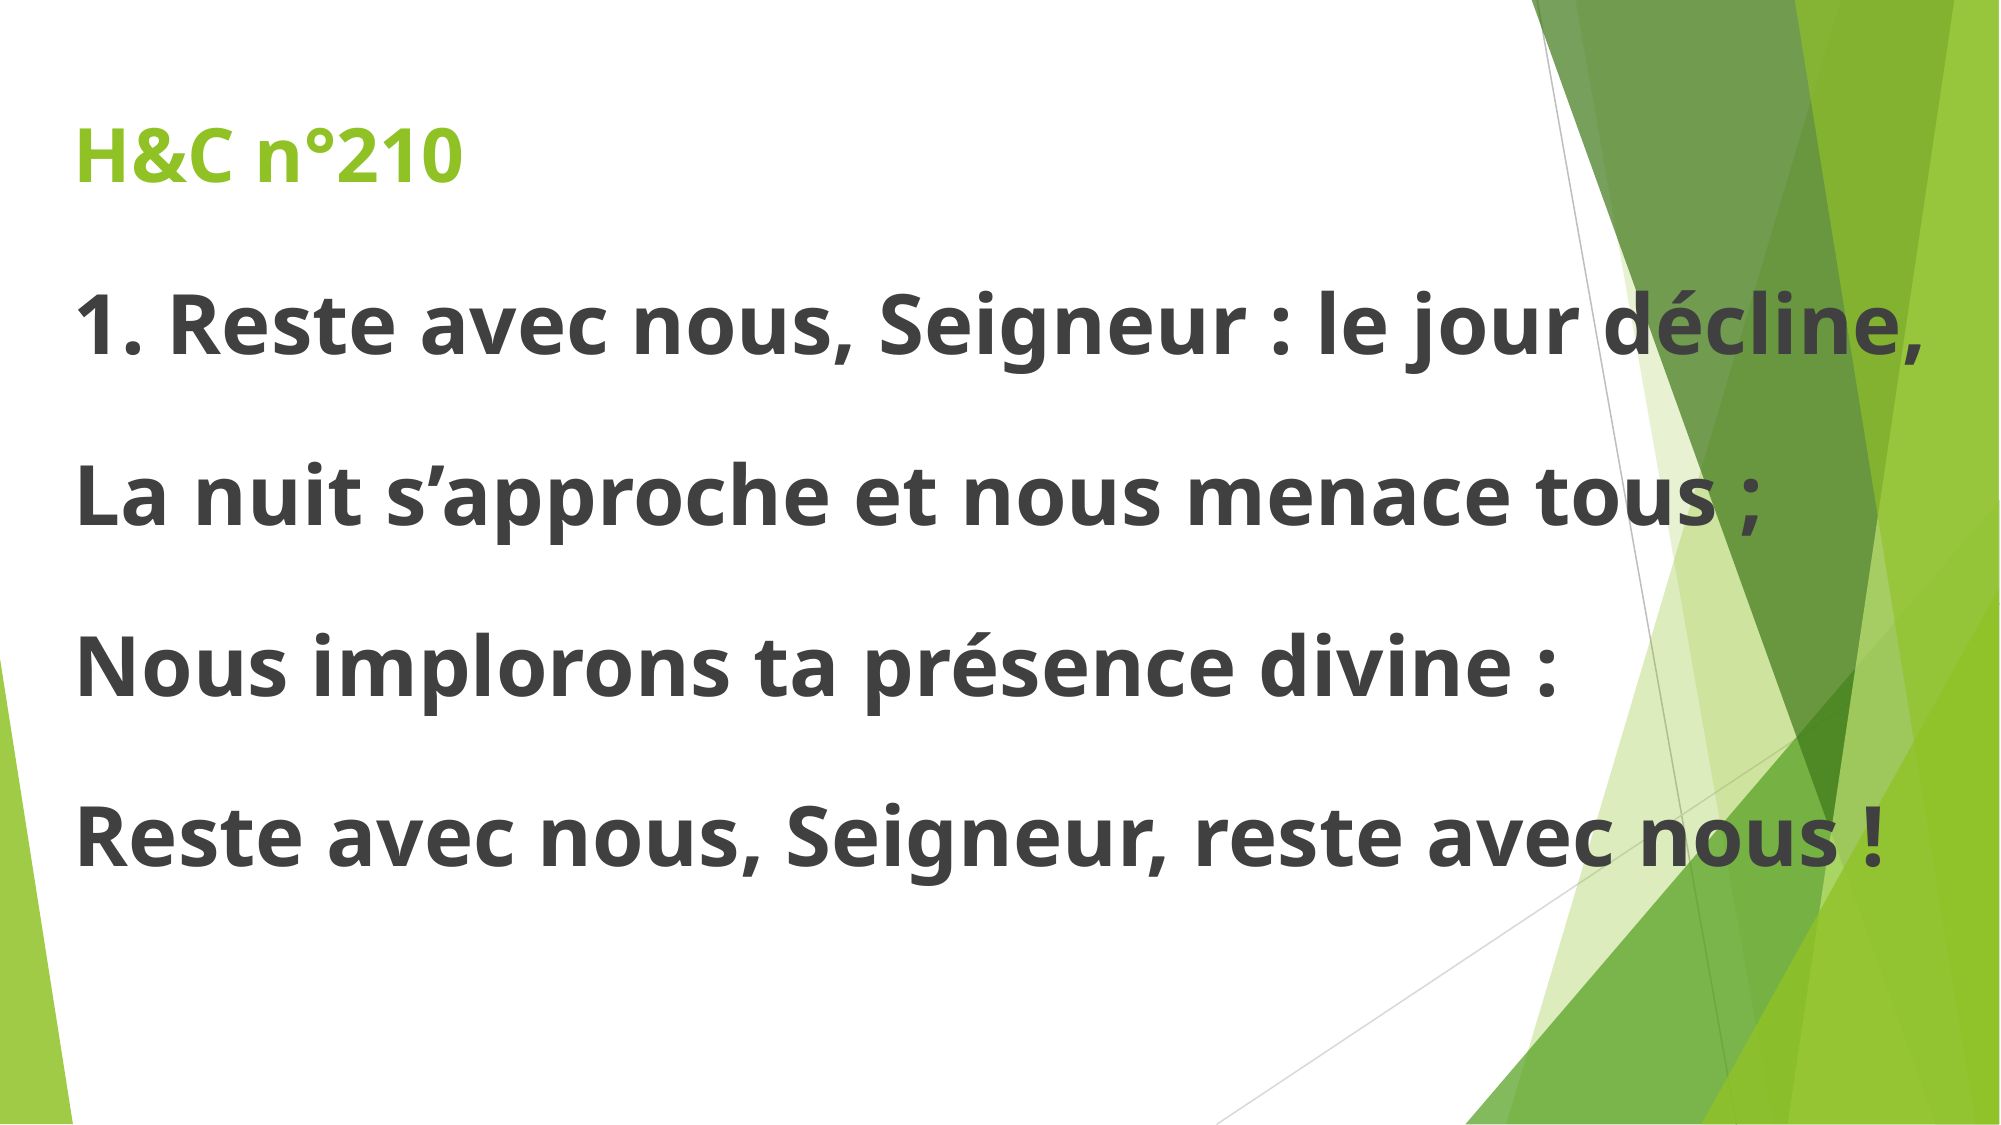

H&C n°210
1. Reste avec nous, Seigneur : le jour décline,
La nuit s’approche et nous menace tous ;
Nous implorons ta présence divine :
Reste avec nous, Seigneur, reste avec nous !